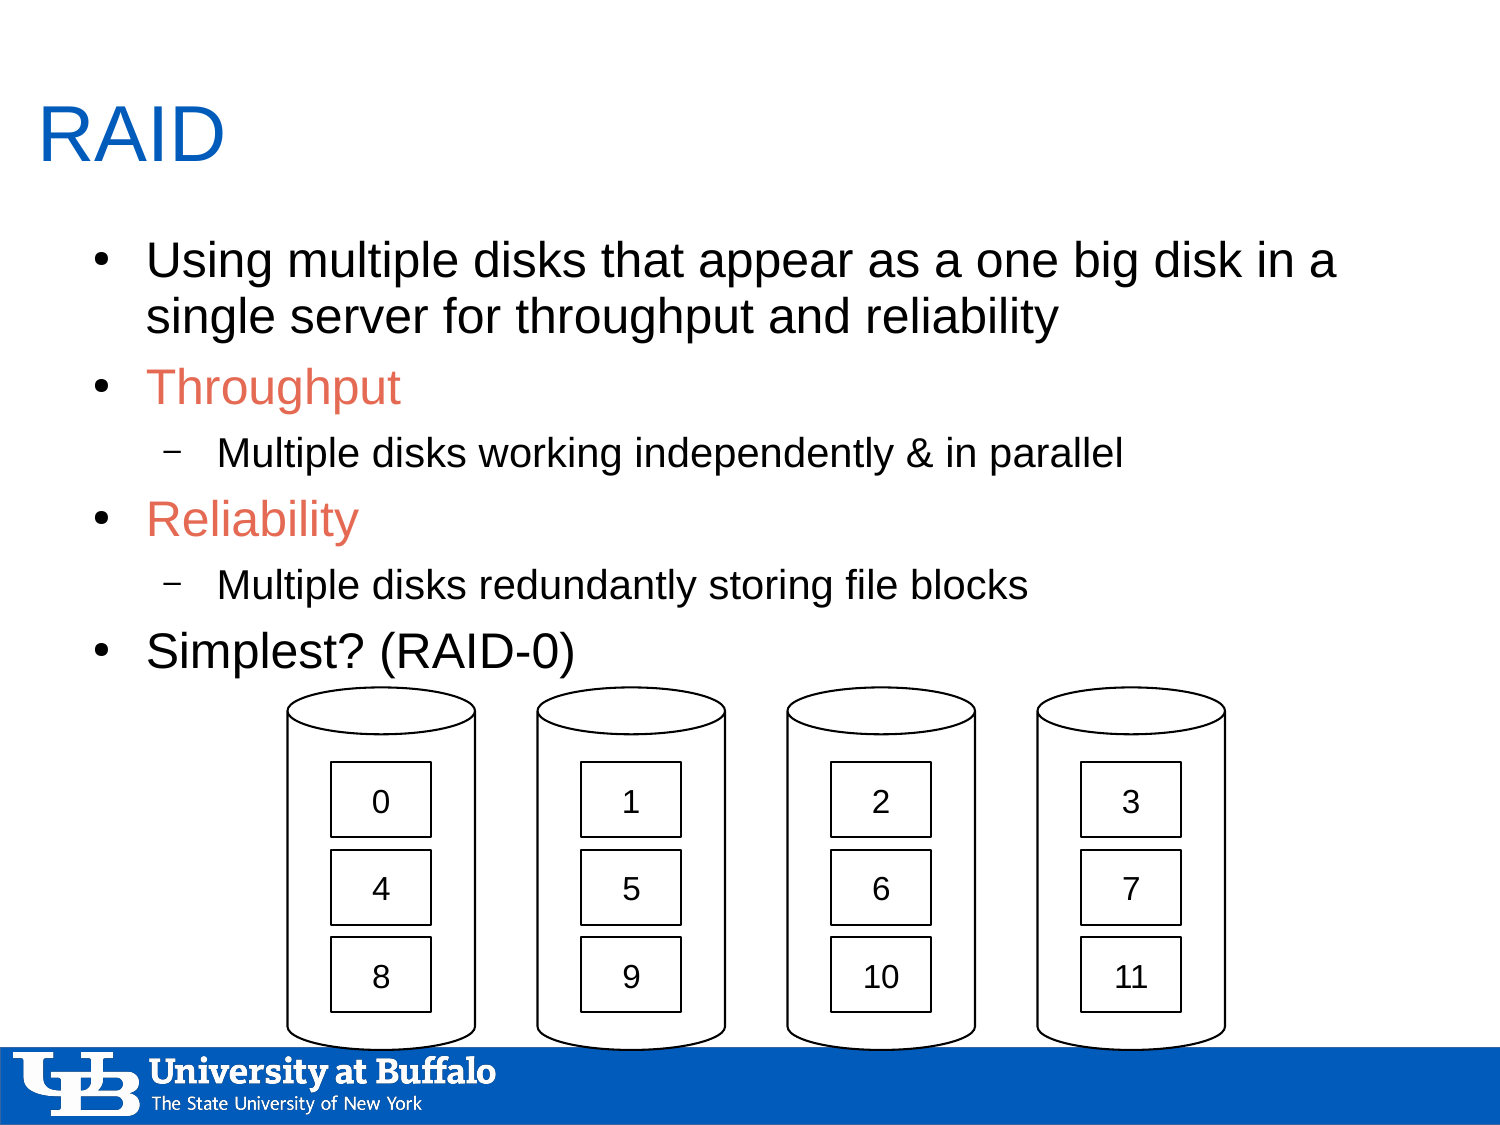

# RAID
Using multiple disks that appear as a one big disk in a single server for throughput and reliability
Throughput
Multiple disks working independently & in parallel
Reliability
Multiple disks redundantly storing file blocks
Simplest? (RAID-0)
0
1
2
3
4
5
6
7
8
9
10
11